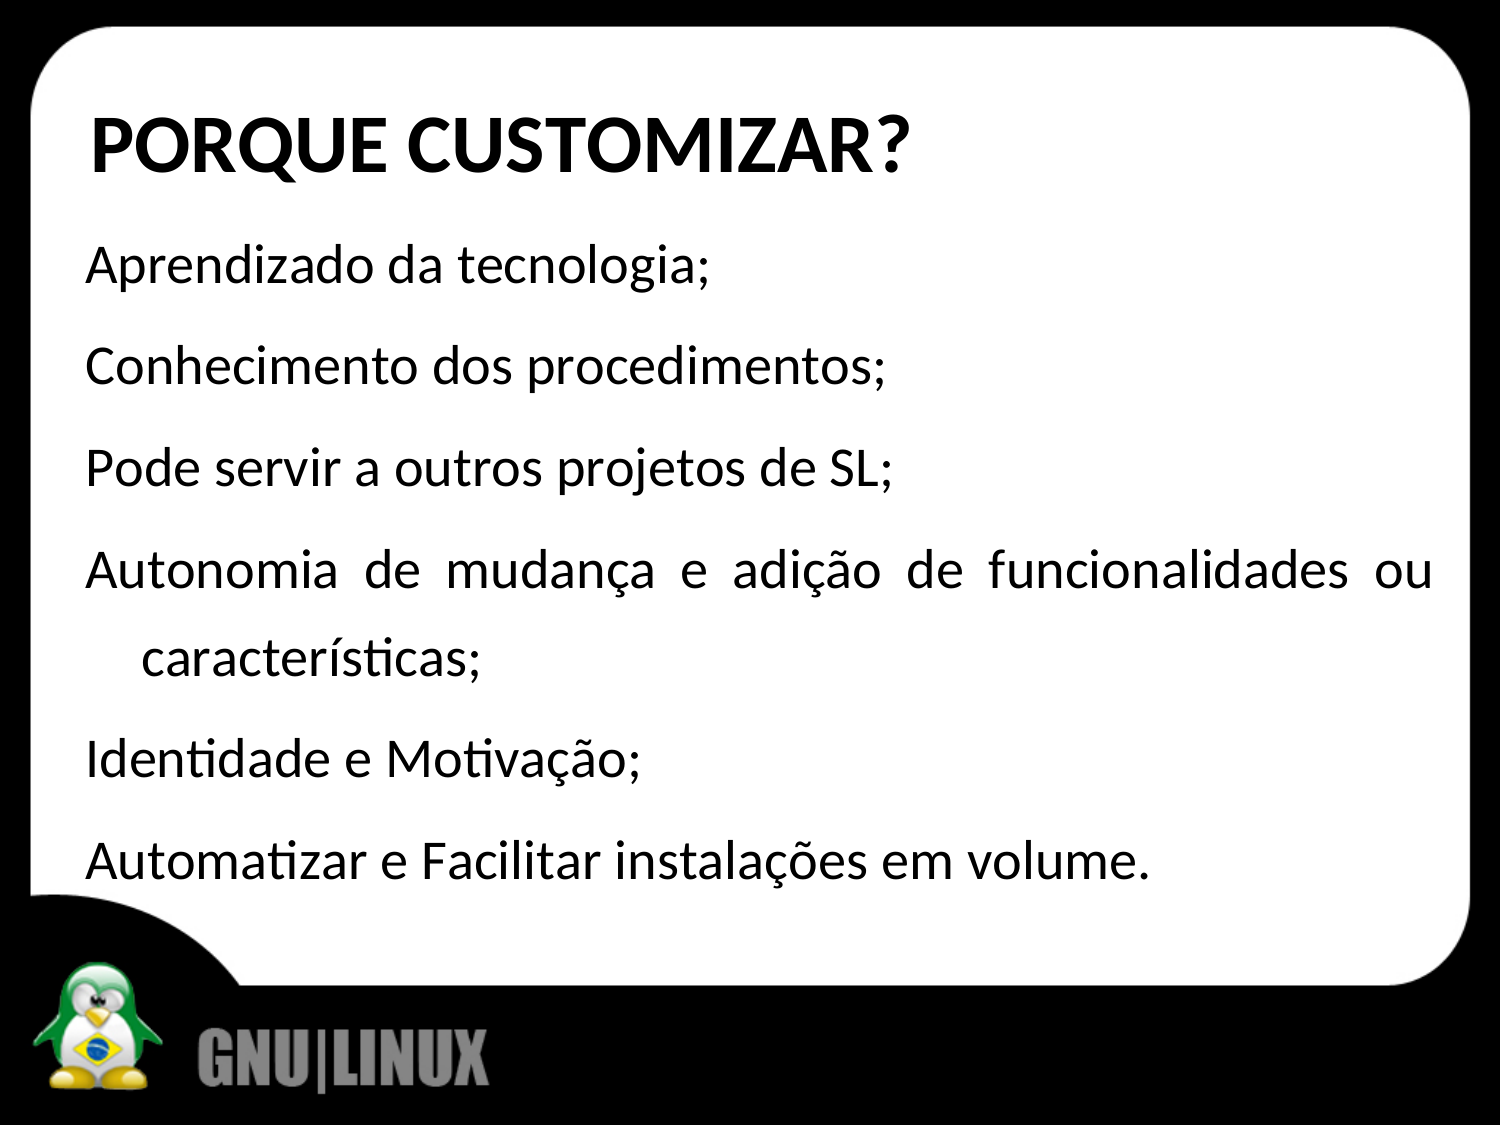

PORQUE CUSTOMIZAR?
Aprendizado da tecnologia;
Conhecimento dos procedimentos;
Pode servir a outros projetos de SL;
Autonomia de mudança e adição de funcionalidades ou características;
Identidade e Motivação;
Automatizar e Facilitar instalações em volume.